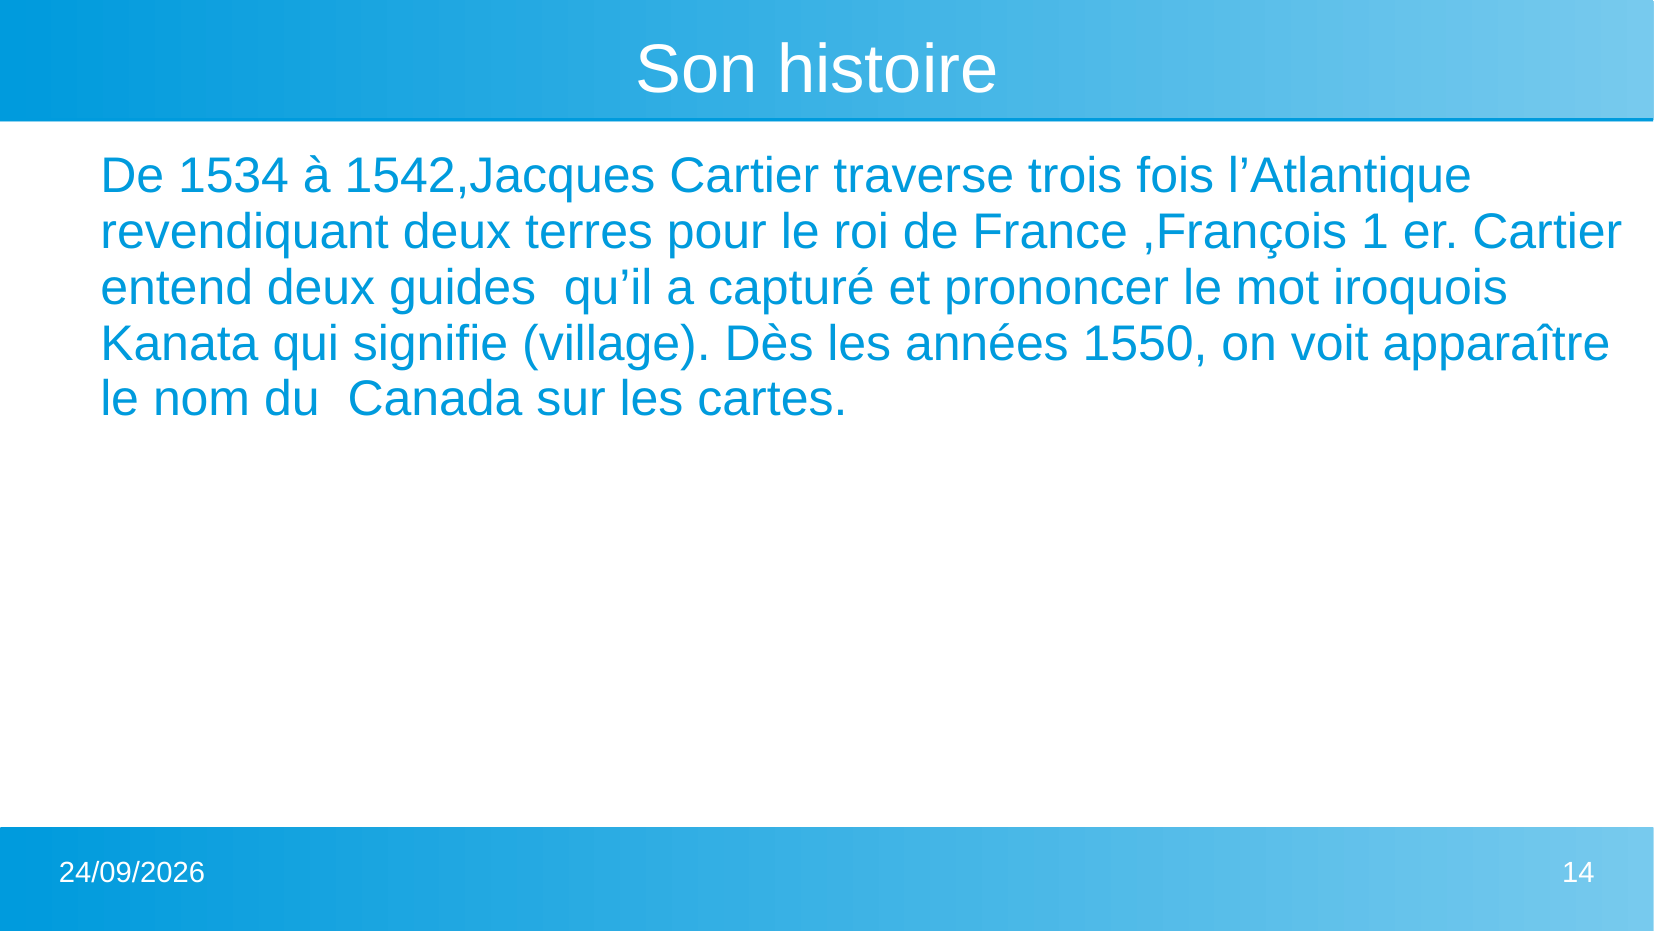

# Son histoire
De 1534 à 1542,Jacques Cartier traverse trois fois l’Atlantique revendiquant deux terres pour le roi de France ,François 1 er. Cartier entend deux guides qu’il a capturé et prononcer le mot iroquois Kanata qui signifie (village). Dès les années 1550, on voit apparaître le nom du Canada sur les cartes.
14